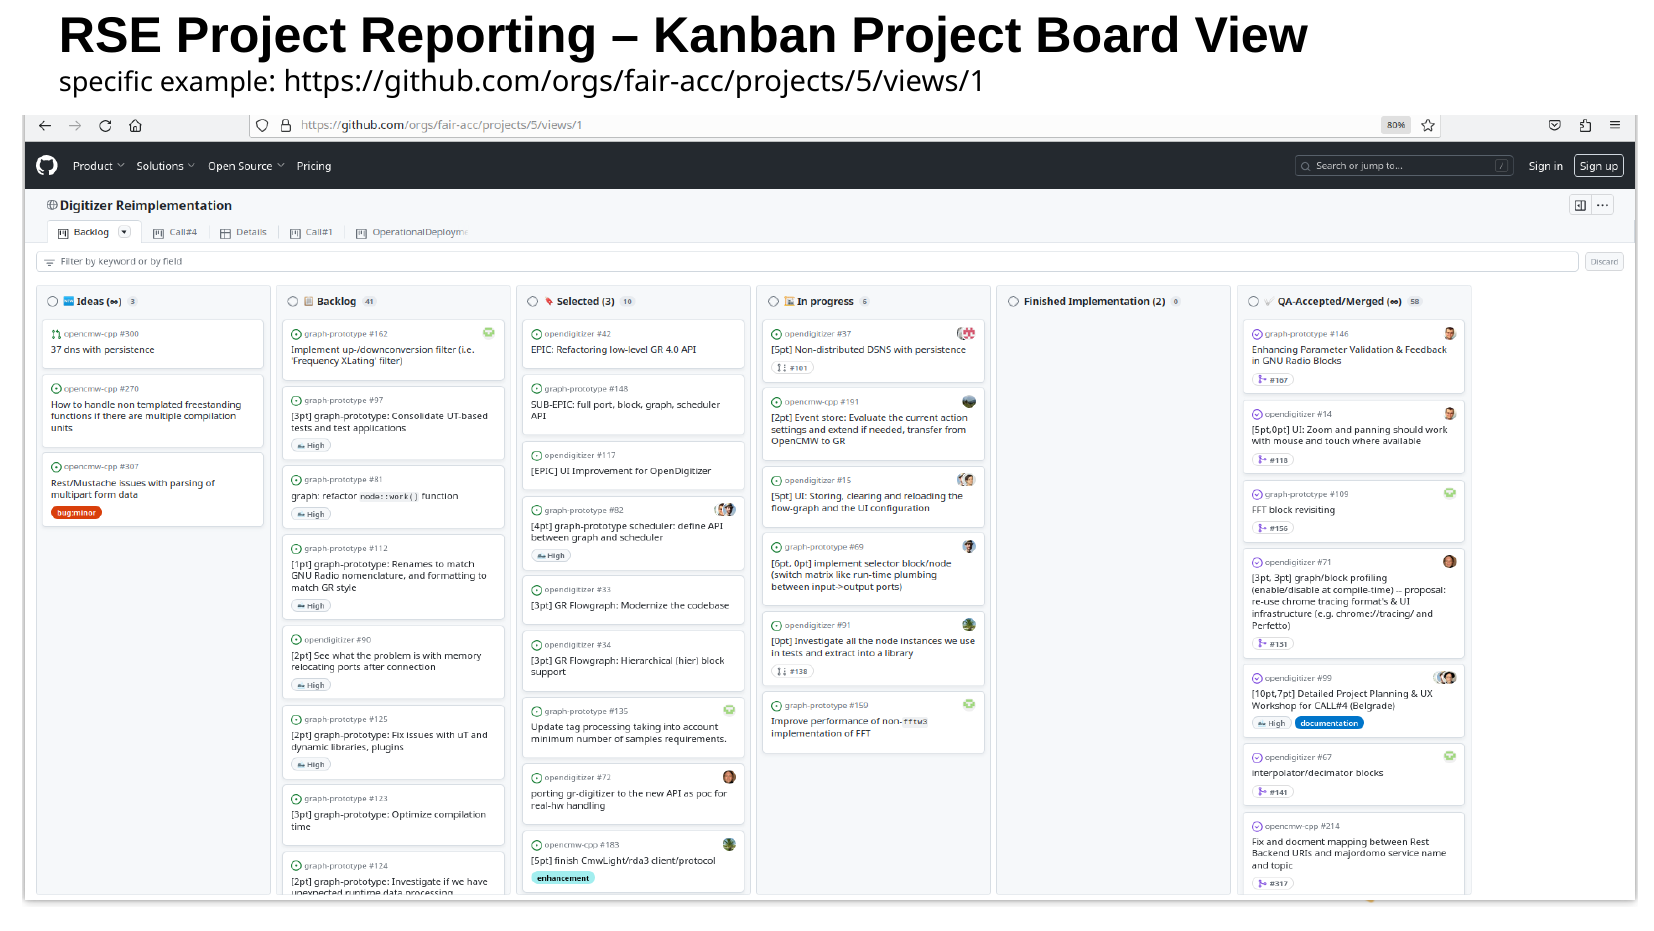

# RSE Project Reporting – Kanban Project Board View specific example: https://github.com/orgs/fair-acc/projects/5/views/1